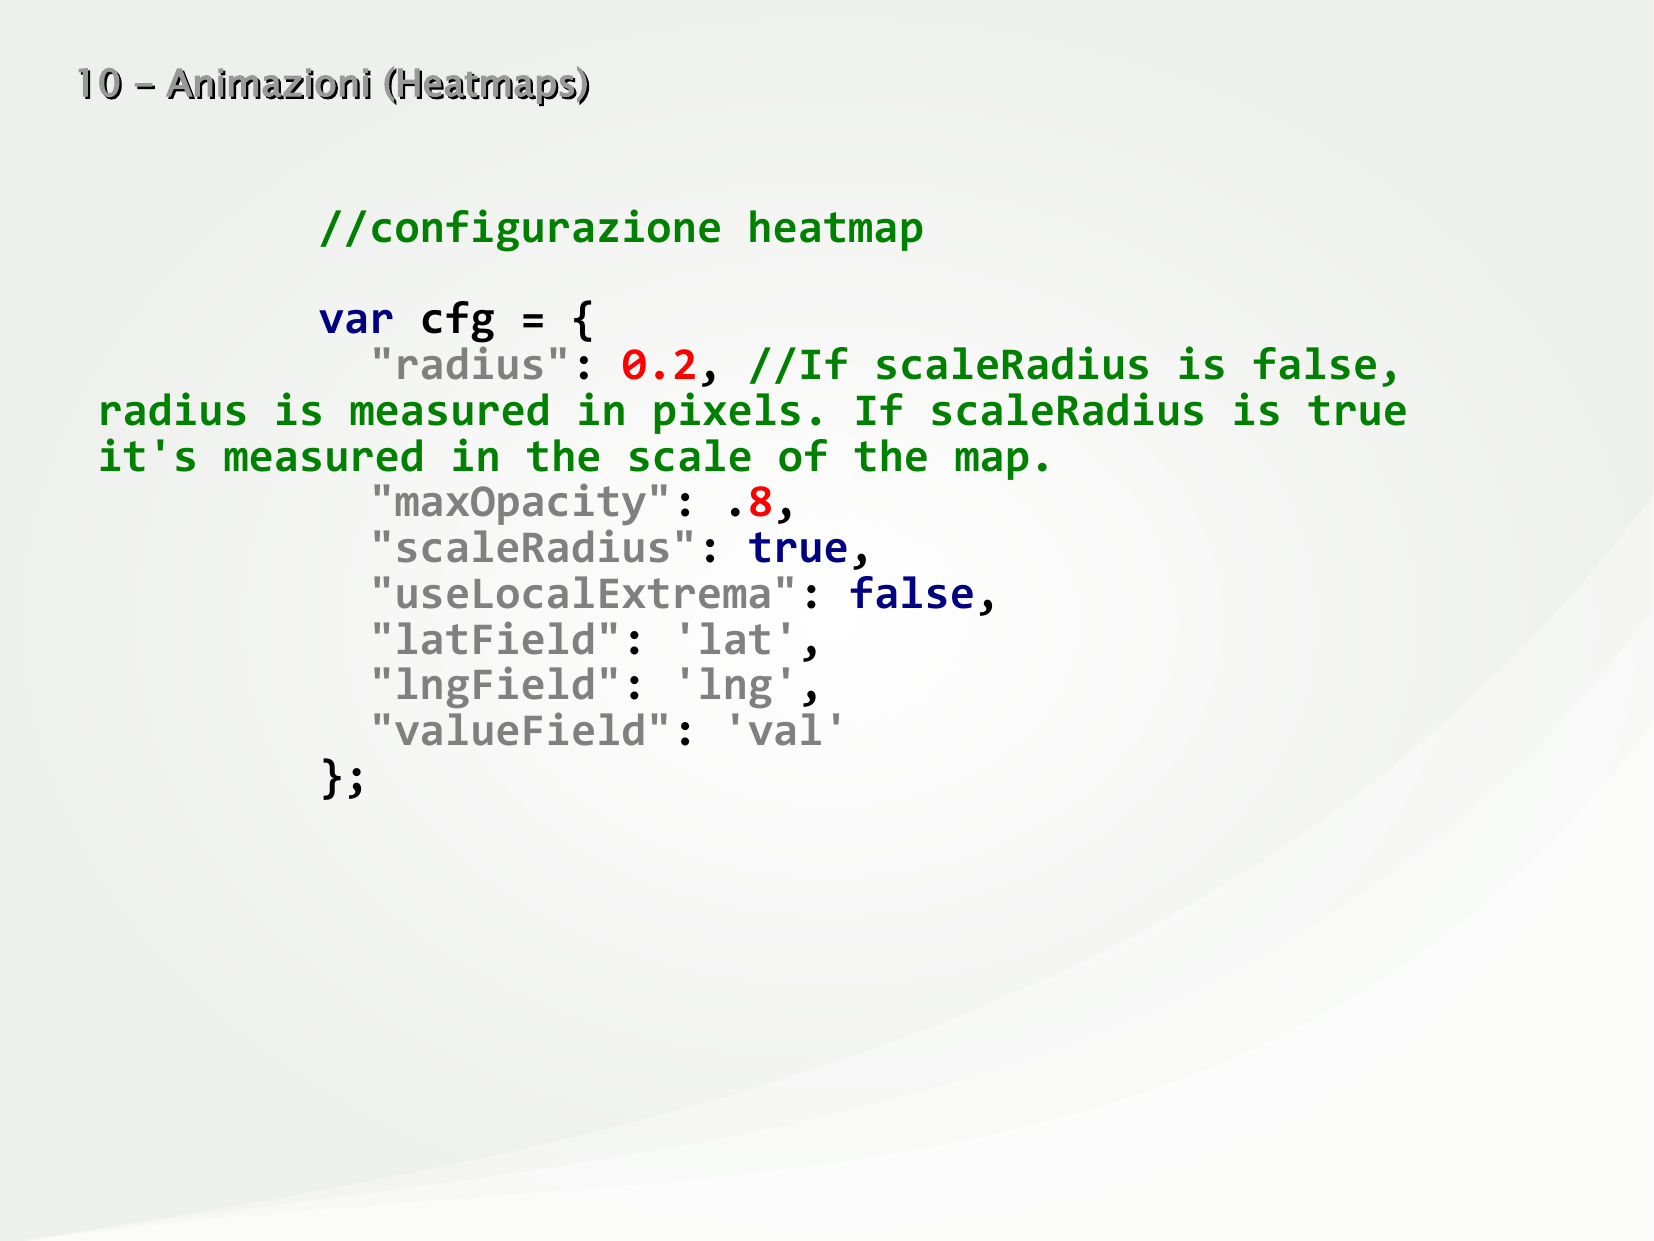

10 - Animazioni (Heatmaps)
			//configurazione heatmap
			var cfg = {
			 "radius": 0.2, //If scaleRadius is false, radius is measured in pixels. If scaleRadius is true it's measured in the scale of the map.
			 "maxOpacity": .8,
			 "scaleRadius": true,
			 "useLocalExtrema": false,
			 "latField": 'lat',
			 "lngField": 'lng',
			 "valueField": 'val'
			};